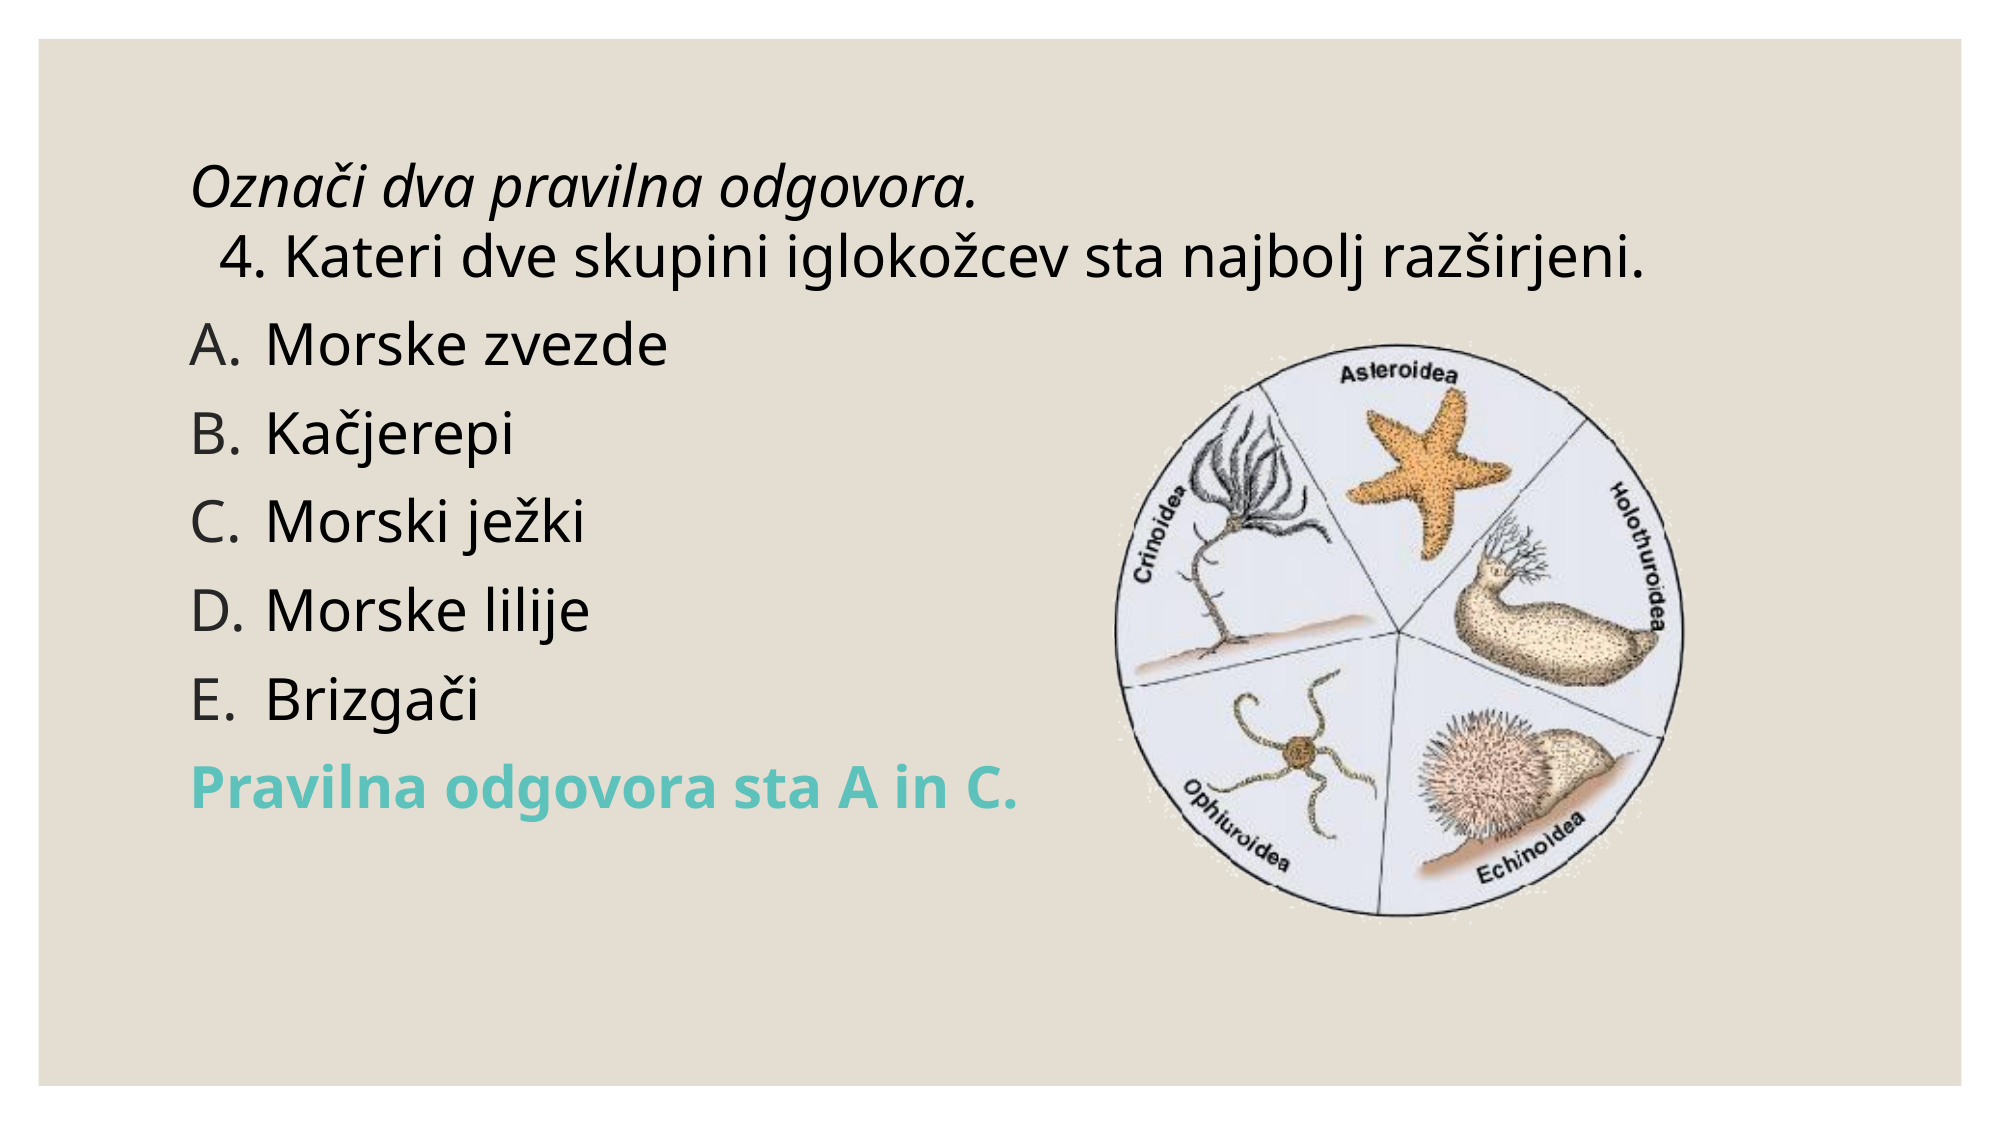

# Označi dva pravilna odgovora. 4. Kateri dve skupini iglokožcev sta najbolj razširjeni.
Morske zvezde
Kačjerepi
Morski ježki
Morske lilije
Brizgači
Pravilna odgovora sta A in C.